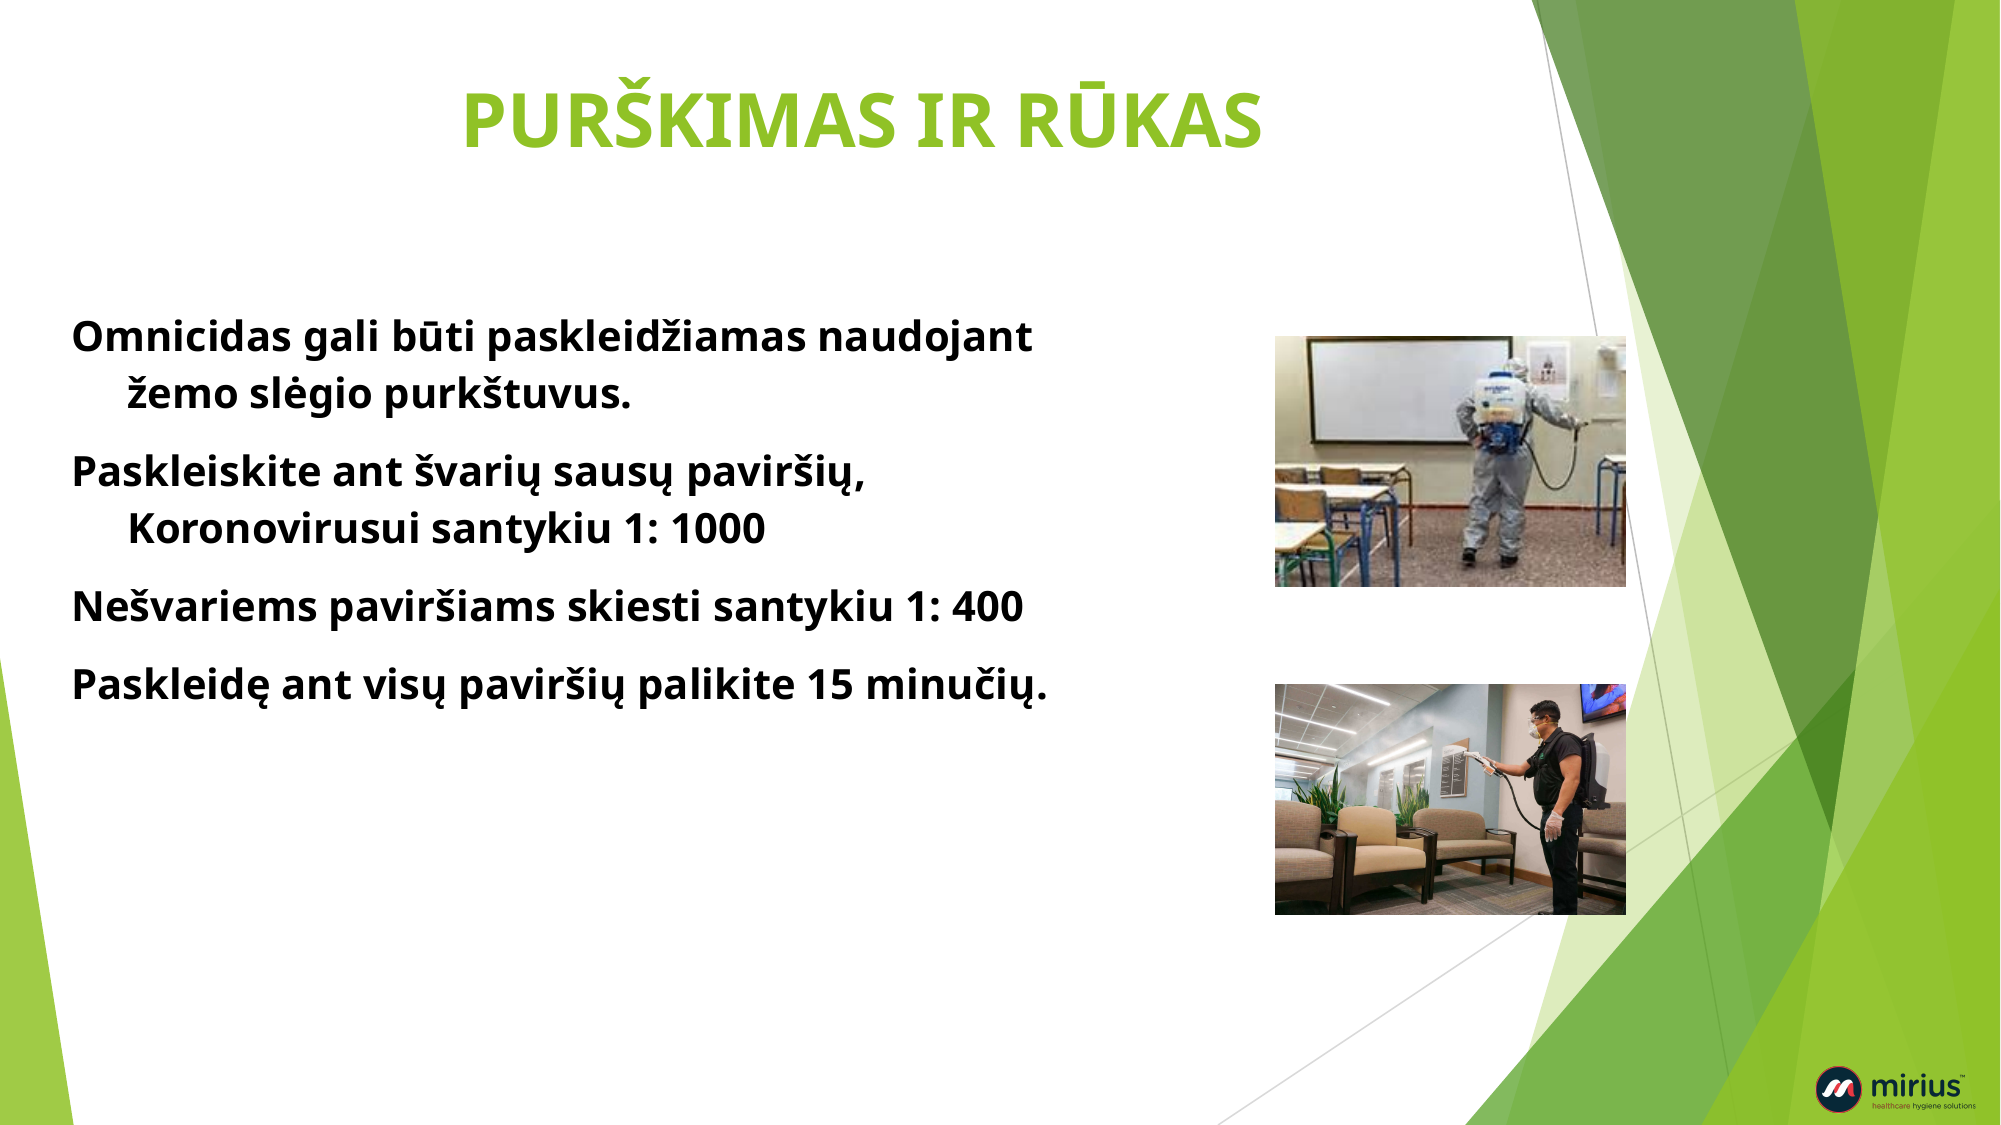

# PURŠKIMAS IR RŪKAS
Omnicidas gali būti paskleidžiamas naudojant žemo slėgio purkštuvus.
Paskleiskite ant švarių sausų paviršių, Koronovirusui santykiu 1: 1000
Nešvariems paviršiams skiesti santykiu 1: 400
Paskleidę ant visų paviršių palikite 15 minučių.